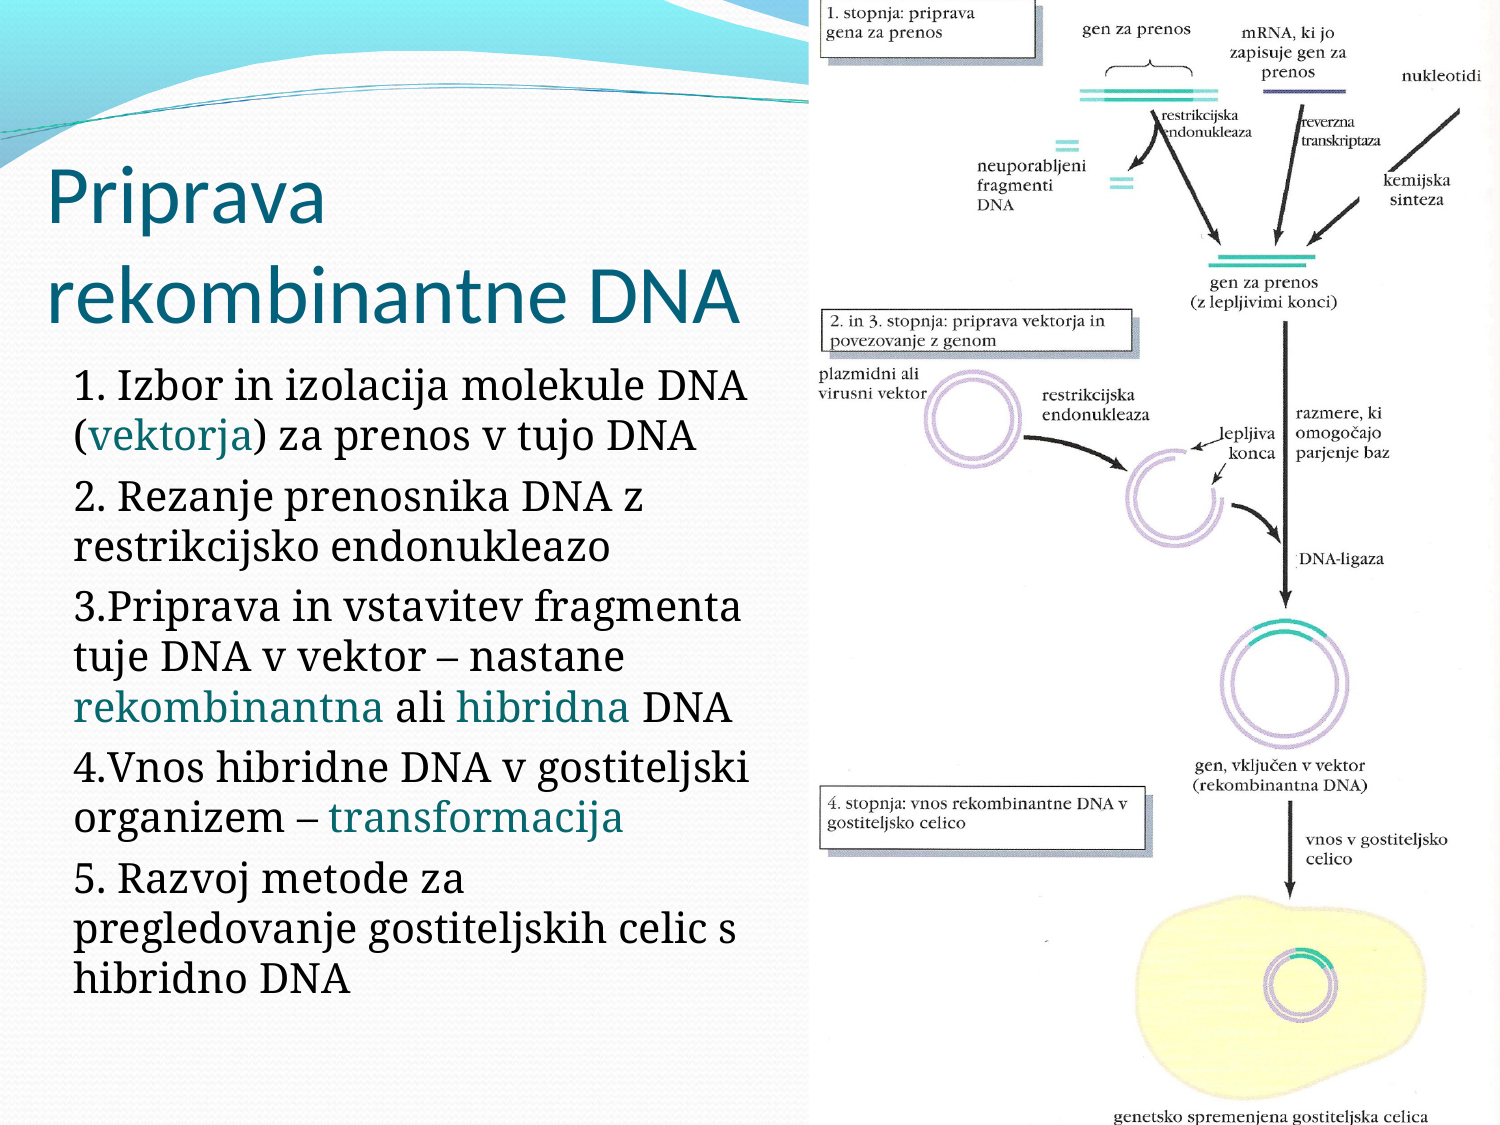

# Priprava rekombinantne DNA
1. Izbor in izolacija molekule DNA (vektorja) za prenos v tujo DNA
2. Rezanje prenosnika DNA z restrikcijsko endonukleazo
3.Priprava in vstavitev fragmenta tuje DNA v vektor – nastane rekombinantna ali hibridna DNA
4.Vnos hibridne DNA v gostiteljski organizem – transformacija
5. Razvoj metode za pregledovanje gostiteljskih celic s hibridno DNA